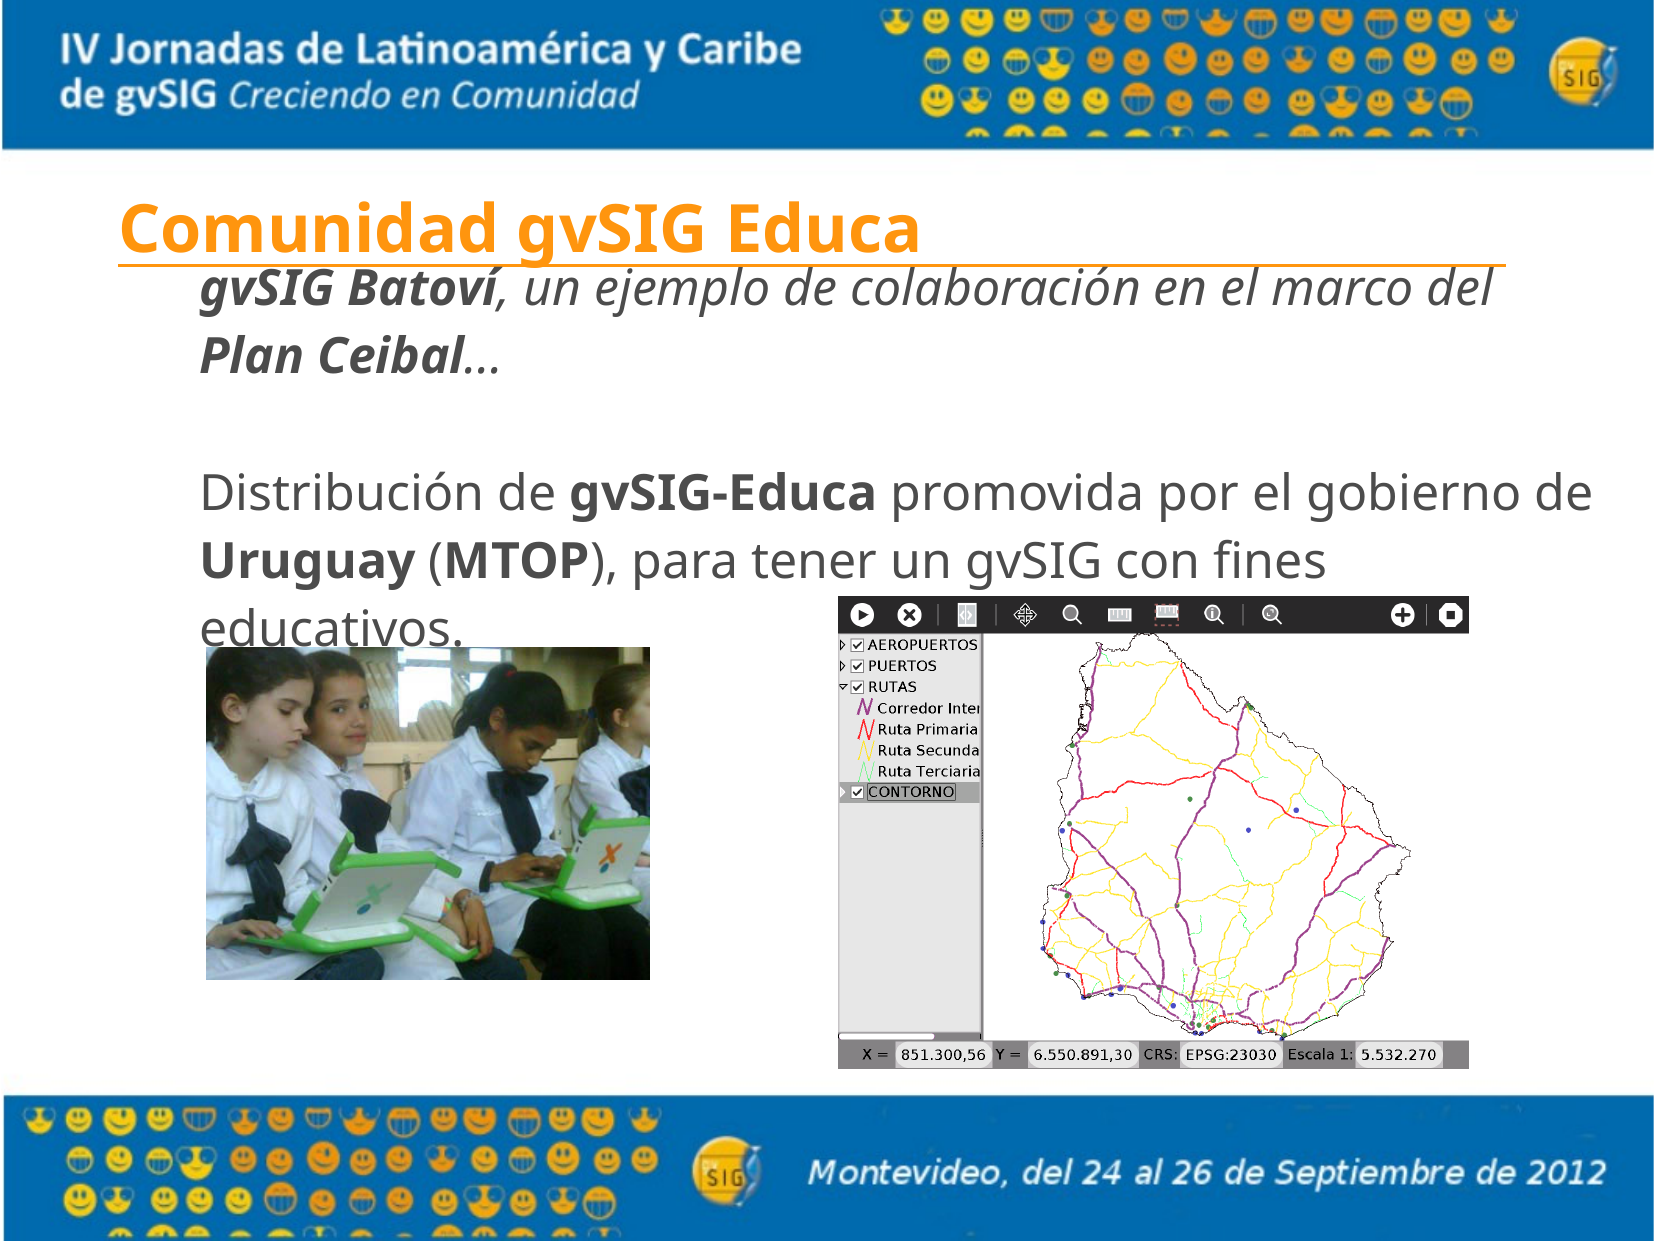

# Comunidad gvSIG Educa
gvSIG Batoví, un ejemplo de colaboración en el marco del Plan Ceibal...
Distribución de gvSIG-Educa promovida por el gobierno de Uruguay (MTOP), para tener un gvSIG con fines educativos.